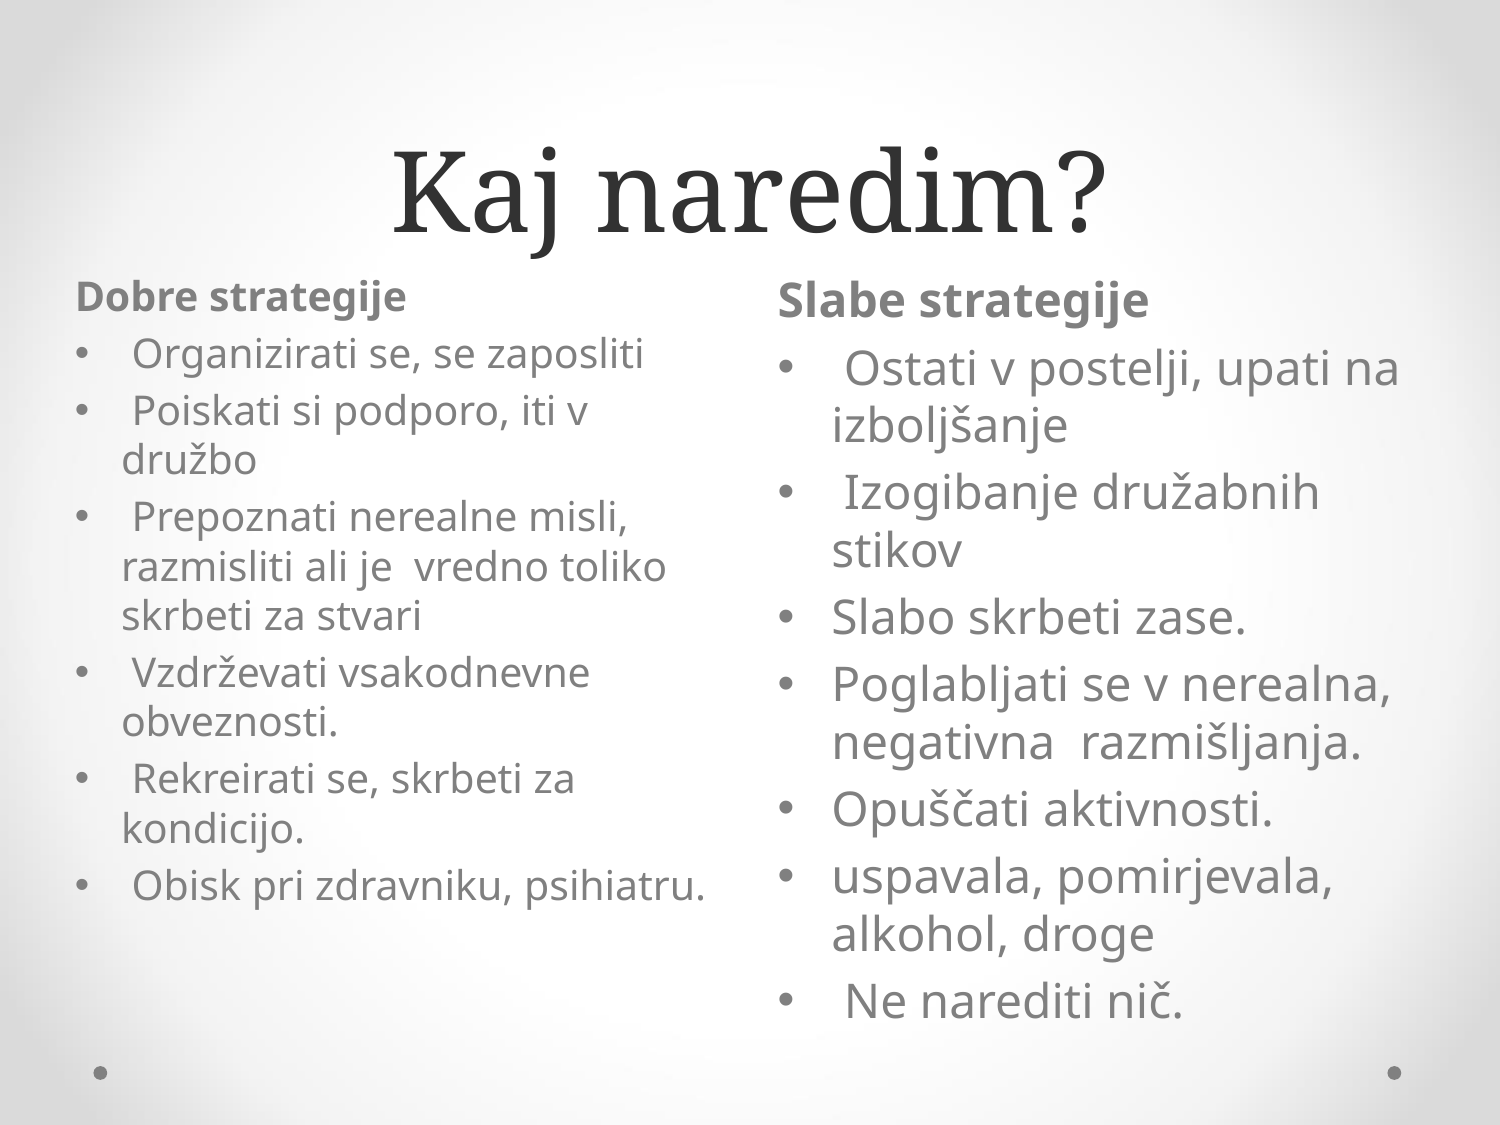

# Kaj naredim?
Dobre strategije
 Organizirati se, se zaposliti
 Poiskati si podporo, iti v družbo
 Prepoznati nerealne misli, razmisliti ali je vredno toliko skrbeti za stvari
 Vzdrževati vsakodnevne obveznosti.
 Rekreirati se, skrbeti za kondicijo.
 Obisk pri zdravniku, psihiatru.
Slabe strategije
 Ostati v postelji, upati na izboljšanje
 Izogibanje družabnih stikov
Slabo skrbeti zase.
Poglabljati se v nerealna, negativna razmišljanja.
Opuščati aktivnosti.
uspavala, pomirjevala, alkohol, droge
 Ne narediti nič.